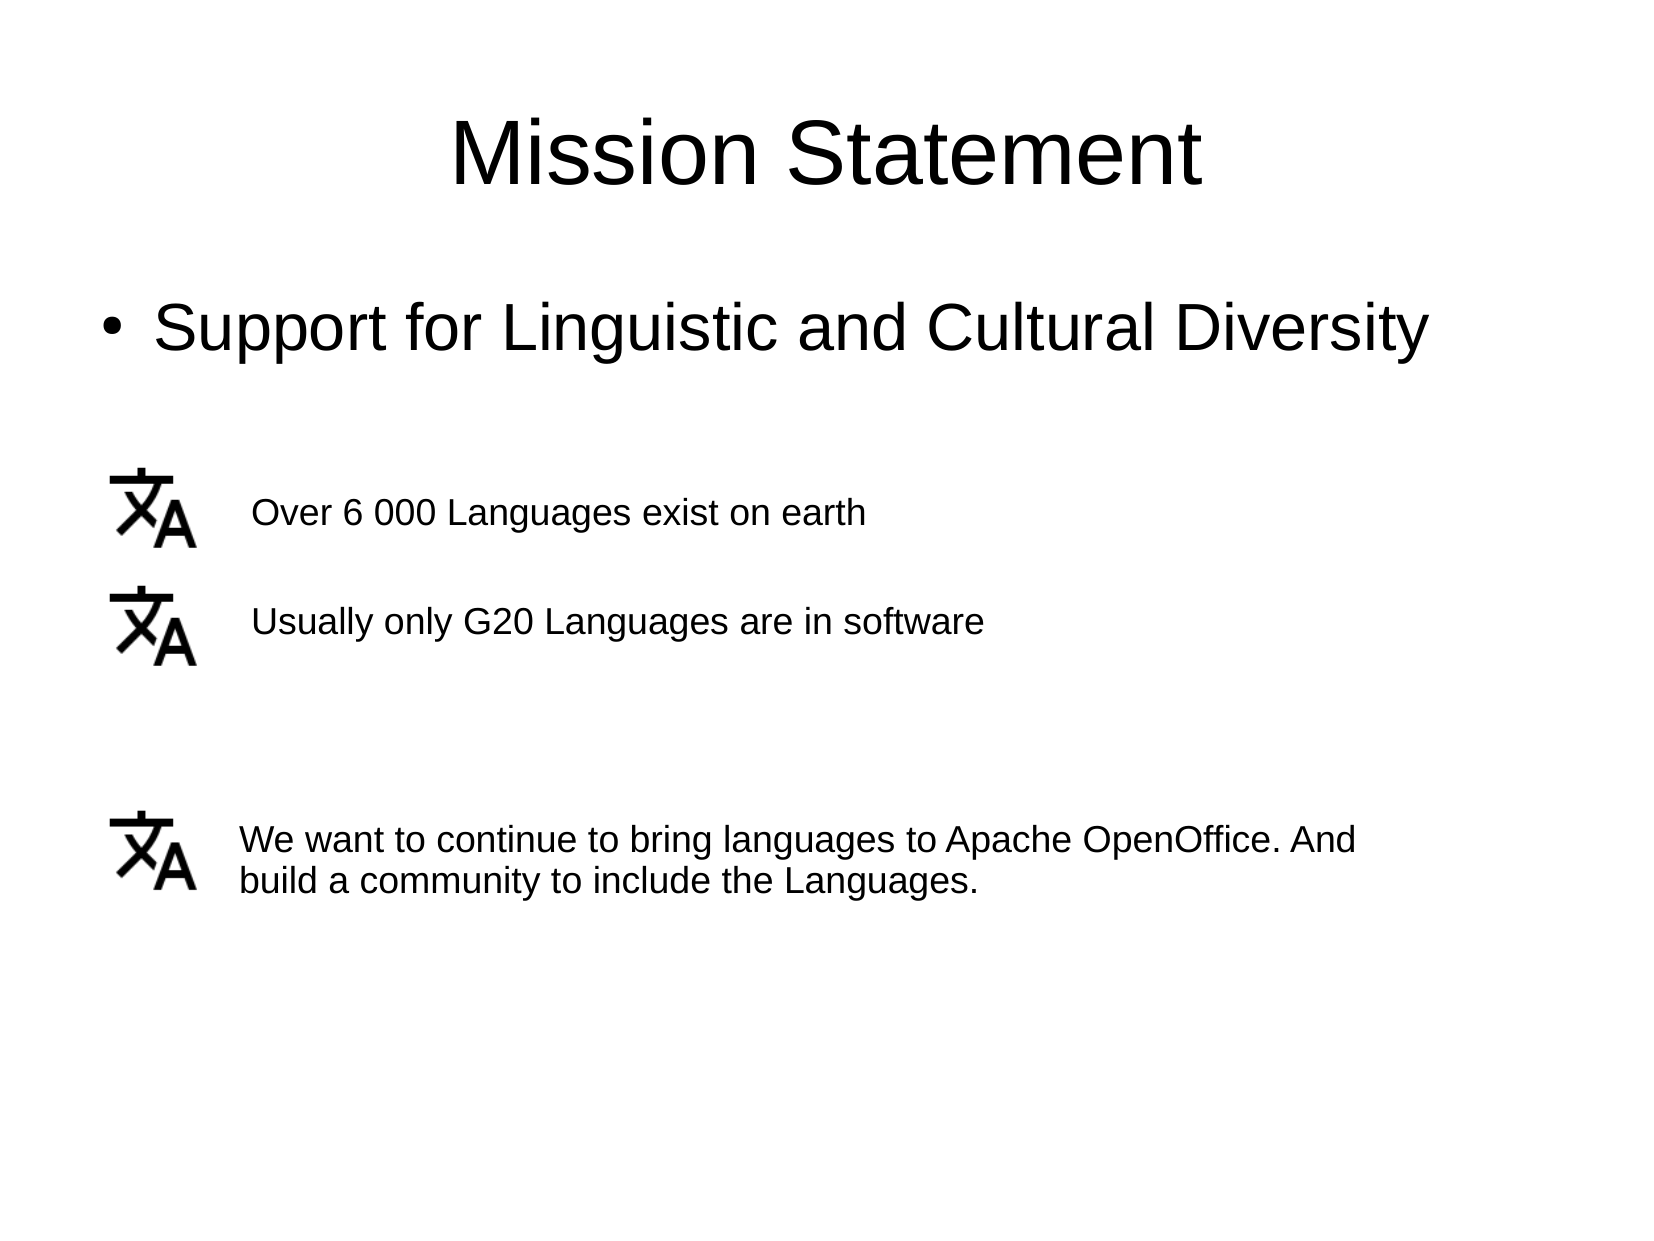

# Mission Statement
Support for Linguistic and Cultural Diversity
Over 6 000 Languages exist on earth
Usually only G20 Languages are in software
We want to continue to bring languages to Apache OpenOffice. And
build a community to include the Languages.